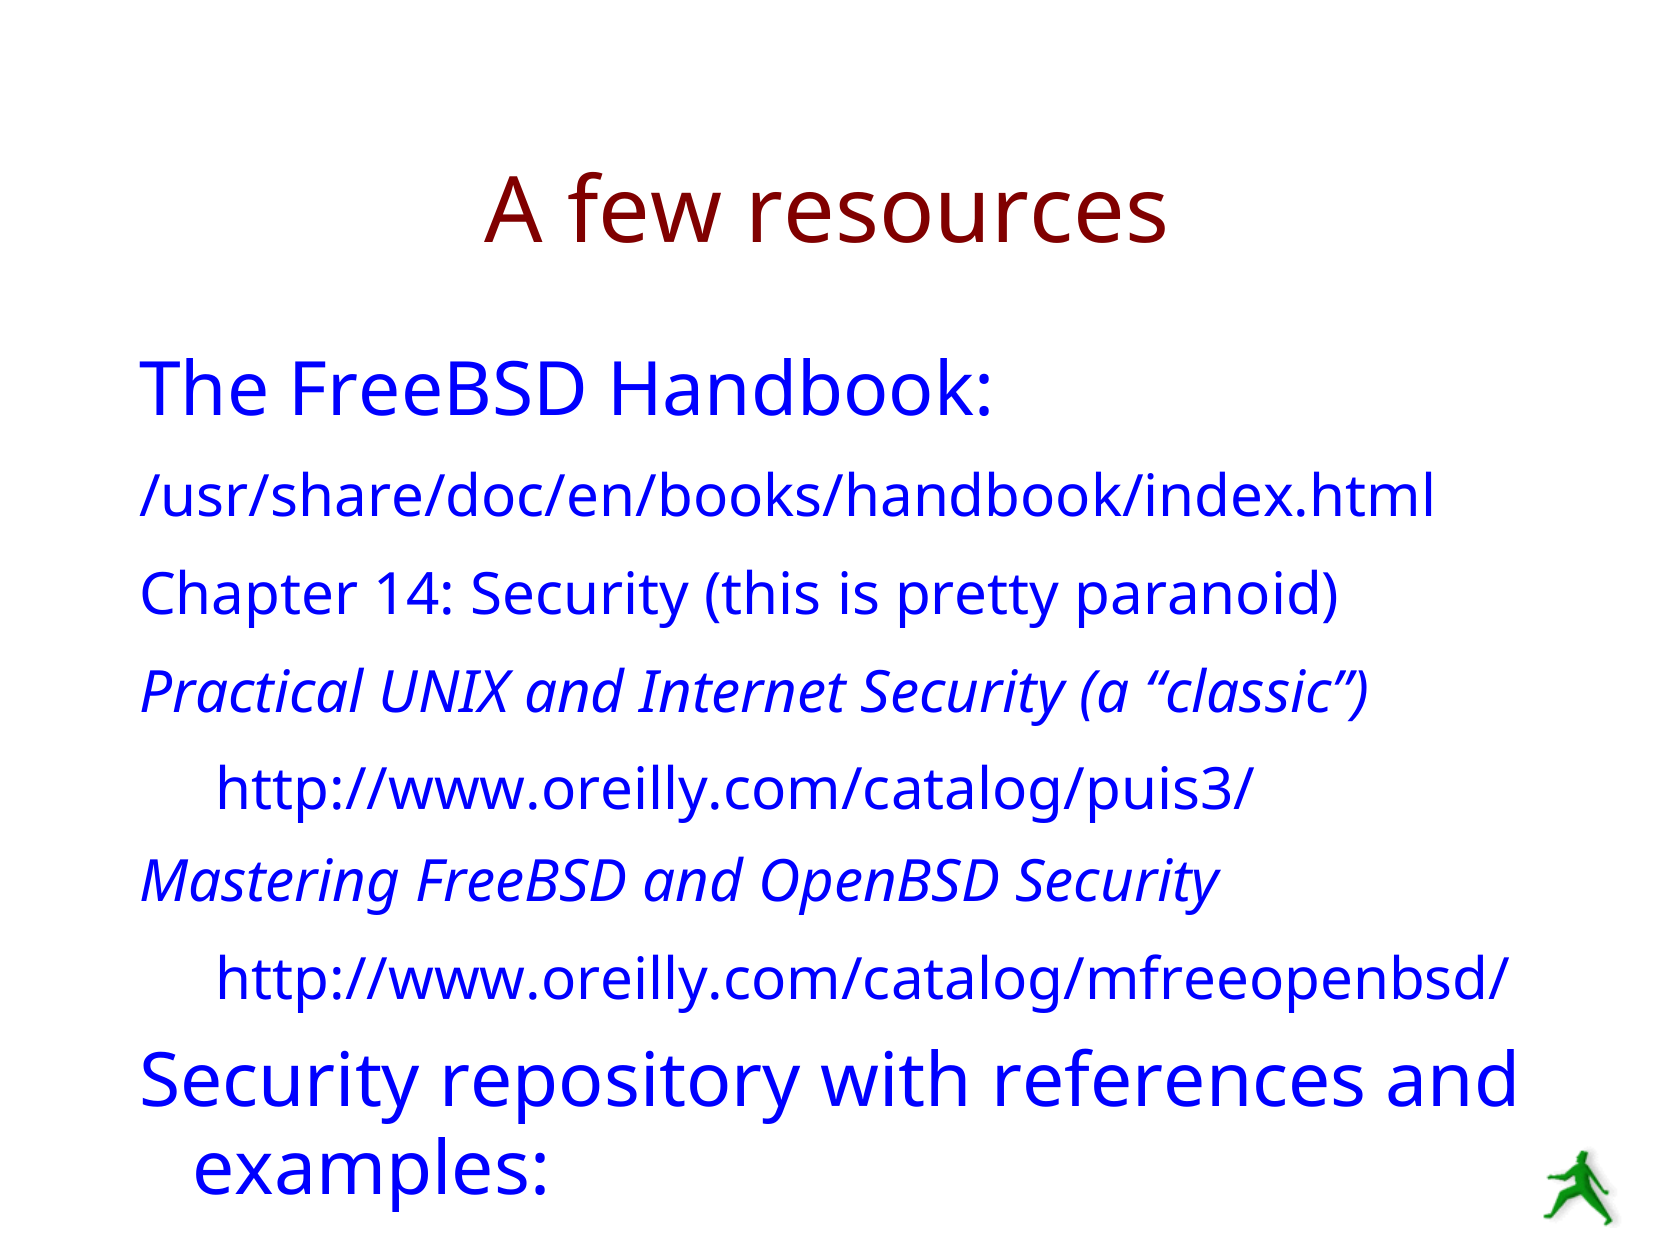

# A few resources
The FreeBSD Handbook:
/usr/share/doc/en/books/handbook/index.html
Chapter 14: Security (this is pretty paranoid)
Practical UNIX and Internet Security (a “classic”)
http://www.oreilly.com/catalog/puis3/
Mastering FreeBSD and OpenBSD Security
http://www.oreilly.com/catalog/mfreeopenbsd/
Security repository with references and examples:
http://nsrc.org/security/